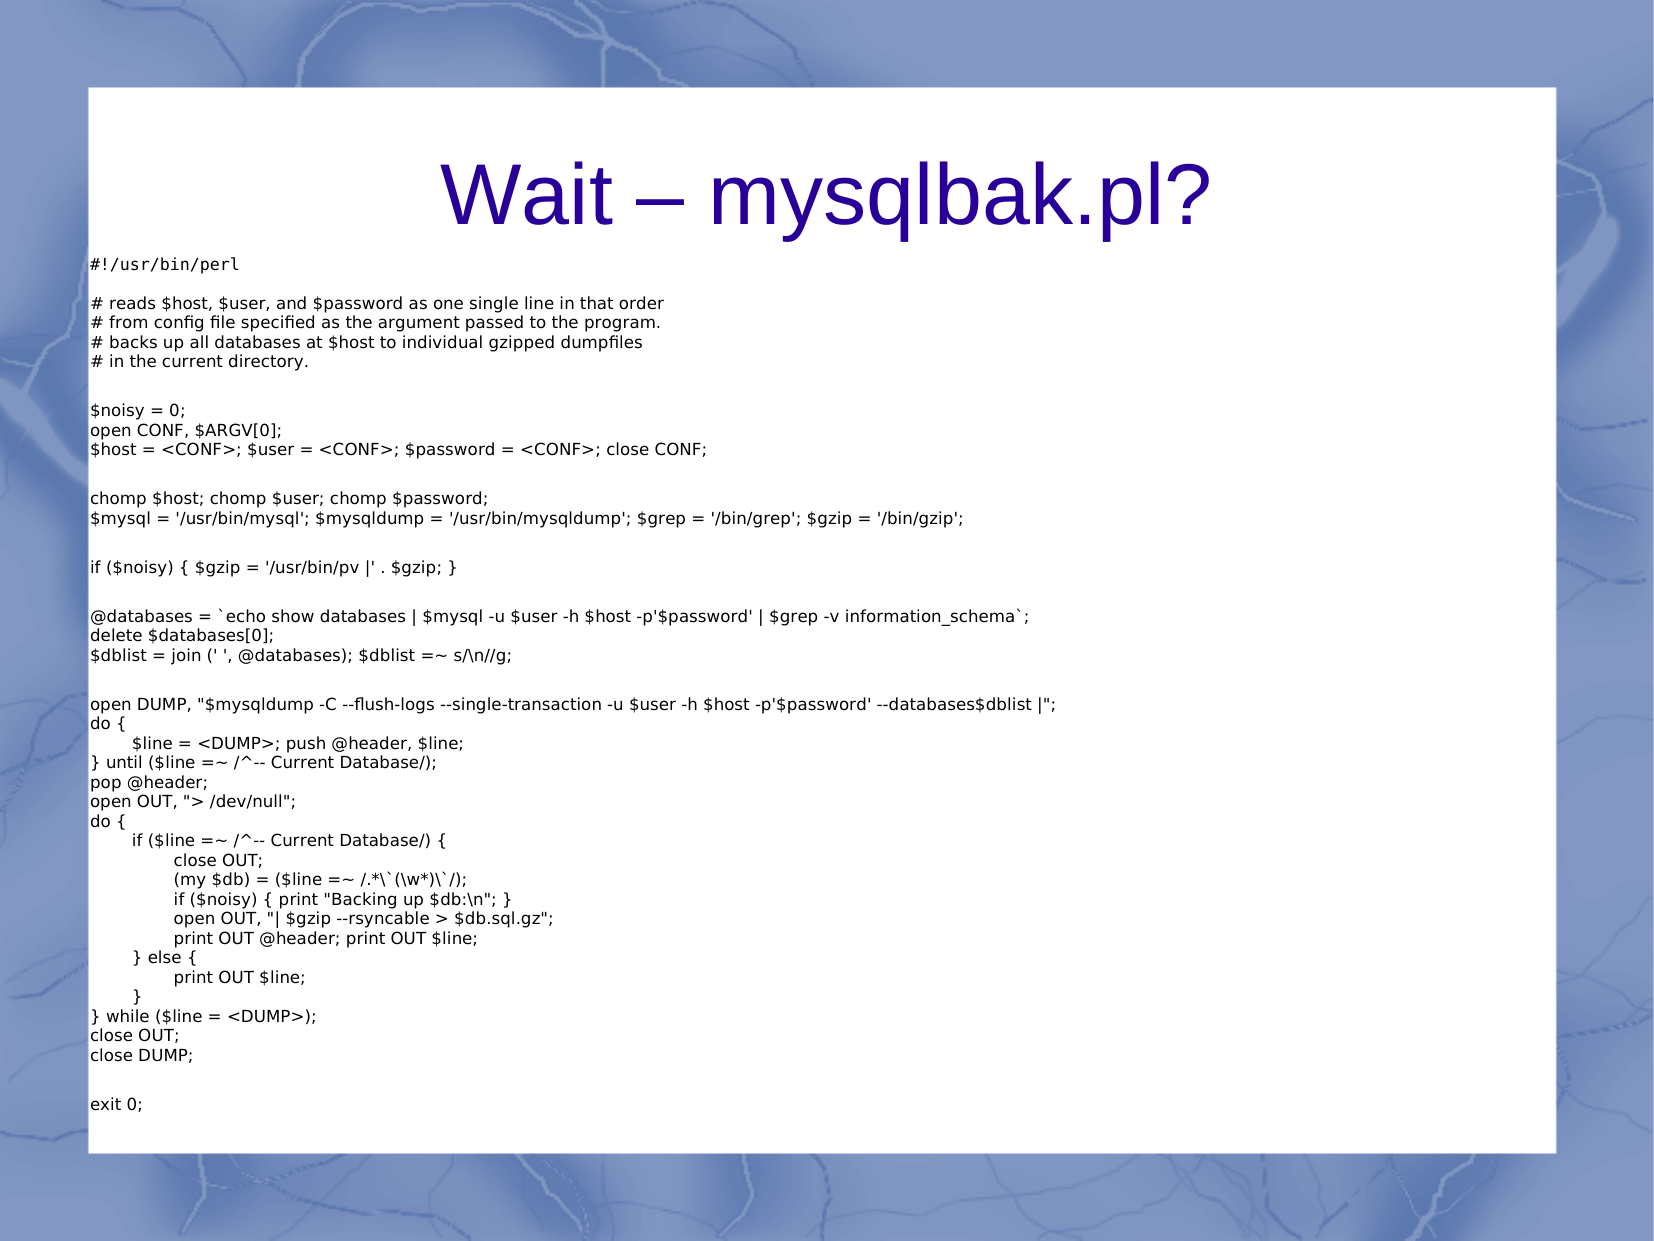

# Wait – mysqlbak.pl?
#!/usr/bin/perl
# reads $host, $user, and $password as one single line in that order
# from config file specified as the argument passed to the program.
# backs up all databases at $host to individual gzipped dumpfiles
# in the current directory.
$noisy = 0;
open CONF, $ARGV[0];
$host = <CONF>; $user = <CONF>; $password = <CONF>; close CONF;
chomp $host; chomp $user; chomp $password;
$mysql = '/usr/bin/mysql'; $mysqldump = '/usr/bin/mysqldump'; $grep = '/bin/grep'; $gzip = '/bin/gzip';
if ($noisy) { $gzip = '/usr/bin/pv |' . $gzip; }
@databases = `echo show databases | $mysql -u $user -h $host -p'$password' | $grep -v information_schema`;
delete $databases[0];
$dblist = join (' ', @databases); $dblist =~ s/\n//g;
open DUMP, "$mysqldump -C --flush-logs --single-transaction -u $user -h $host -p'$password' --databases$dblist |";
do {
 $line = <DUMP>; push @header, $line;
} until ($line =~ /^-- Current Database/);
pop @header;
open OUT, "> /dev/null";
do {
 if ($line =~ /^-- Current Database/) {
 close OUT;
 (my $db) = ($line =~ /.*\`(\w*)\`/);
 if ($noisy) { print "Backing up $db:\n"; }
 open OUT, "| $gzip --rsyncable > $db.sql.gz";
 print OUT @header; print OUT $line;
 } else {
 print OUT $line;
 }
} while ($line = <DUMP>);
close OUT;
close DUMP;
exit 0;